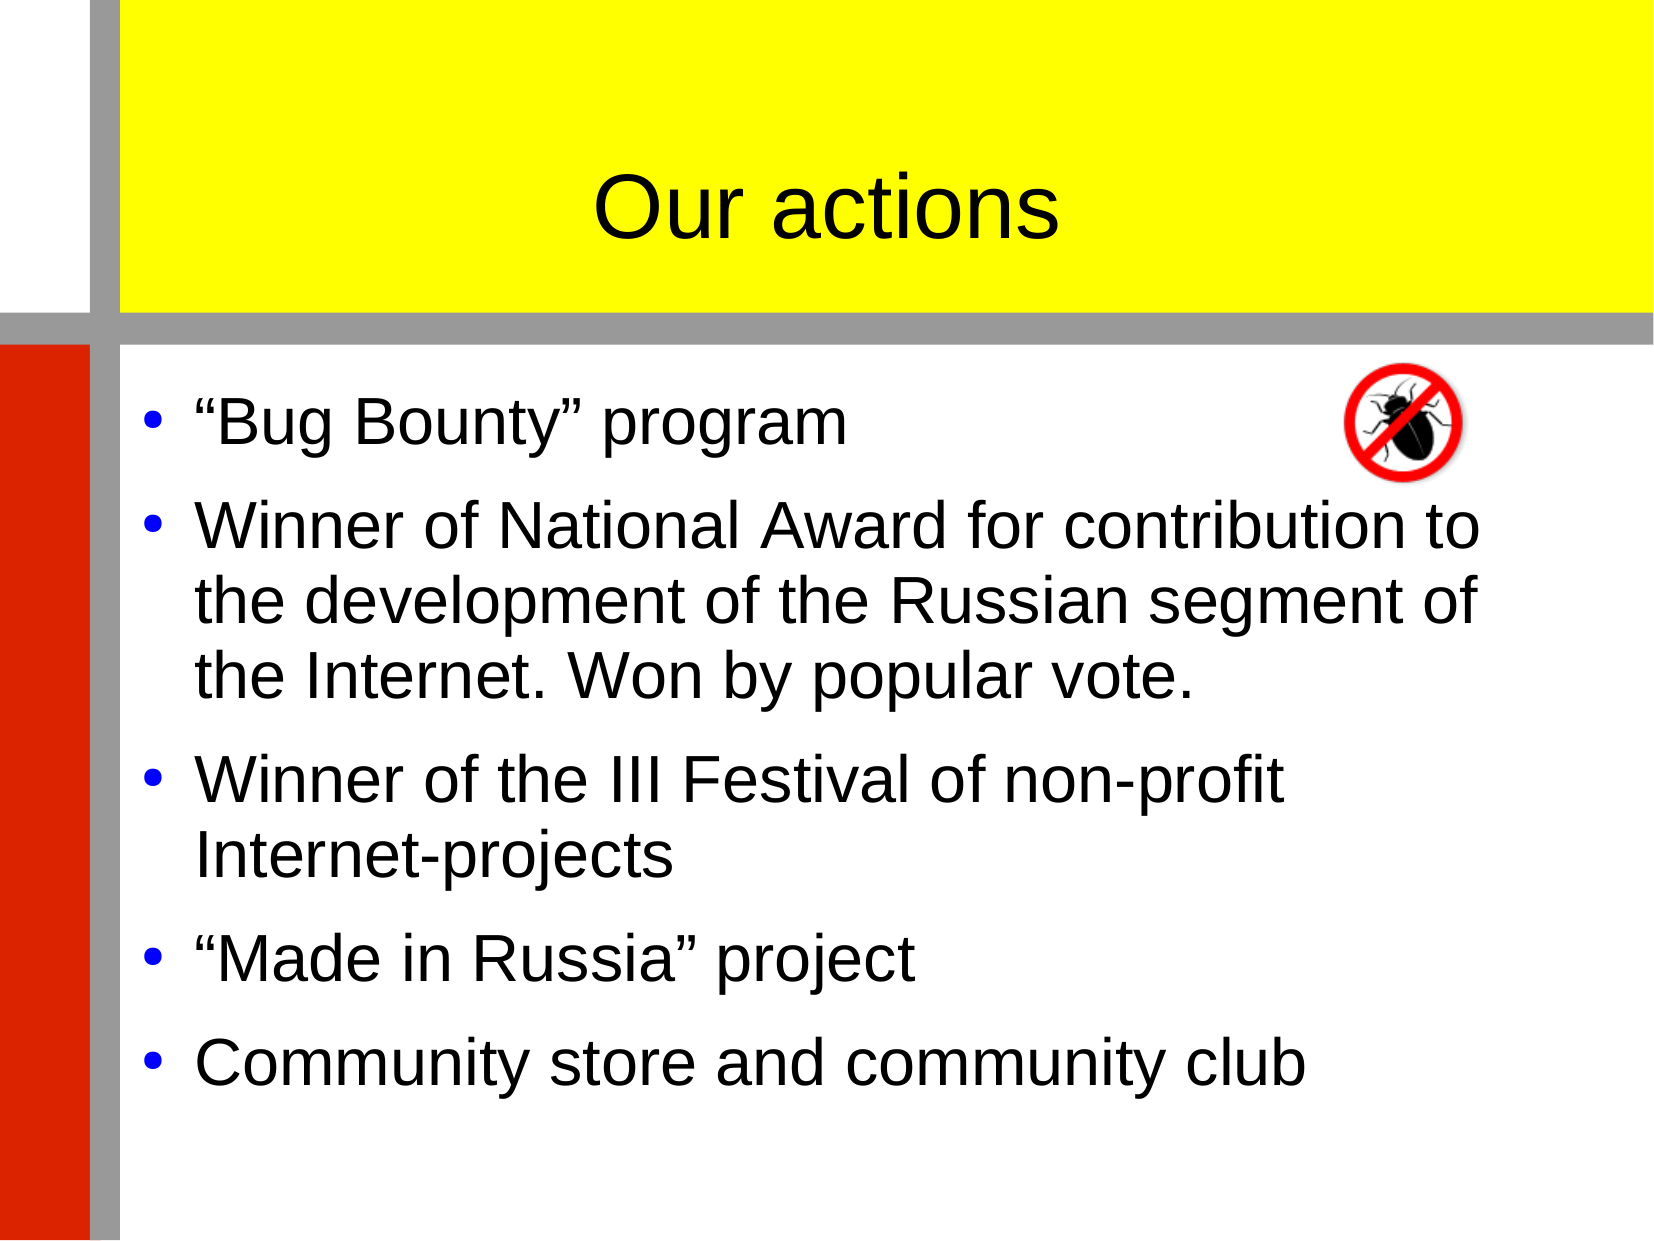

# Our actions
“Bug Bounty” program
Winner of National Award for contribution to the development of the Russian segment of the Internet. Won by popular vote.
Winner of the III Festival of non-profit Internet-projects
“Made in Russia” project
Community store and community club